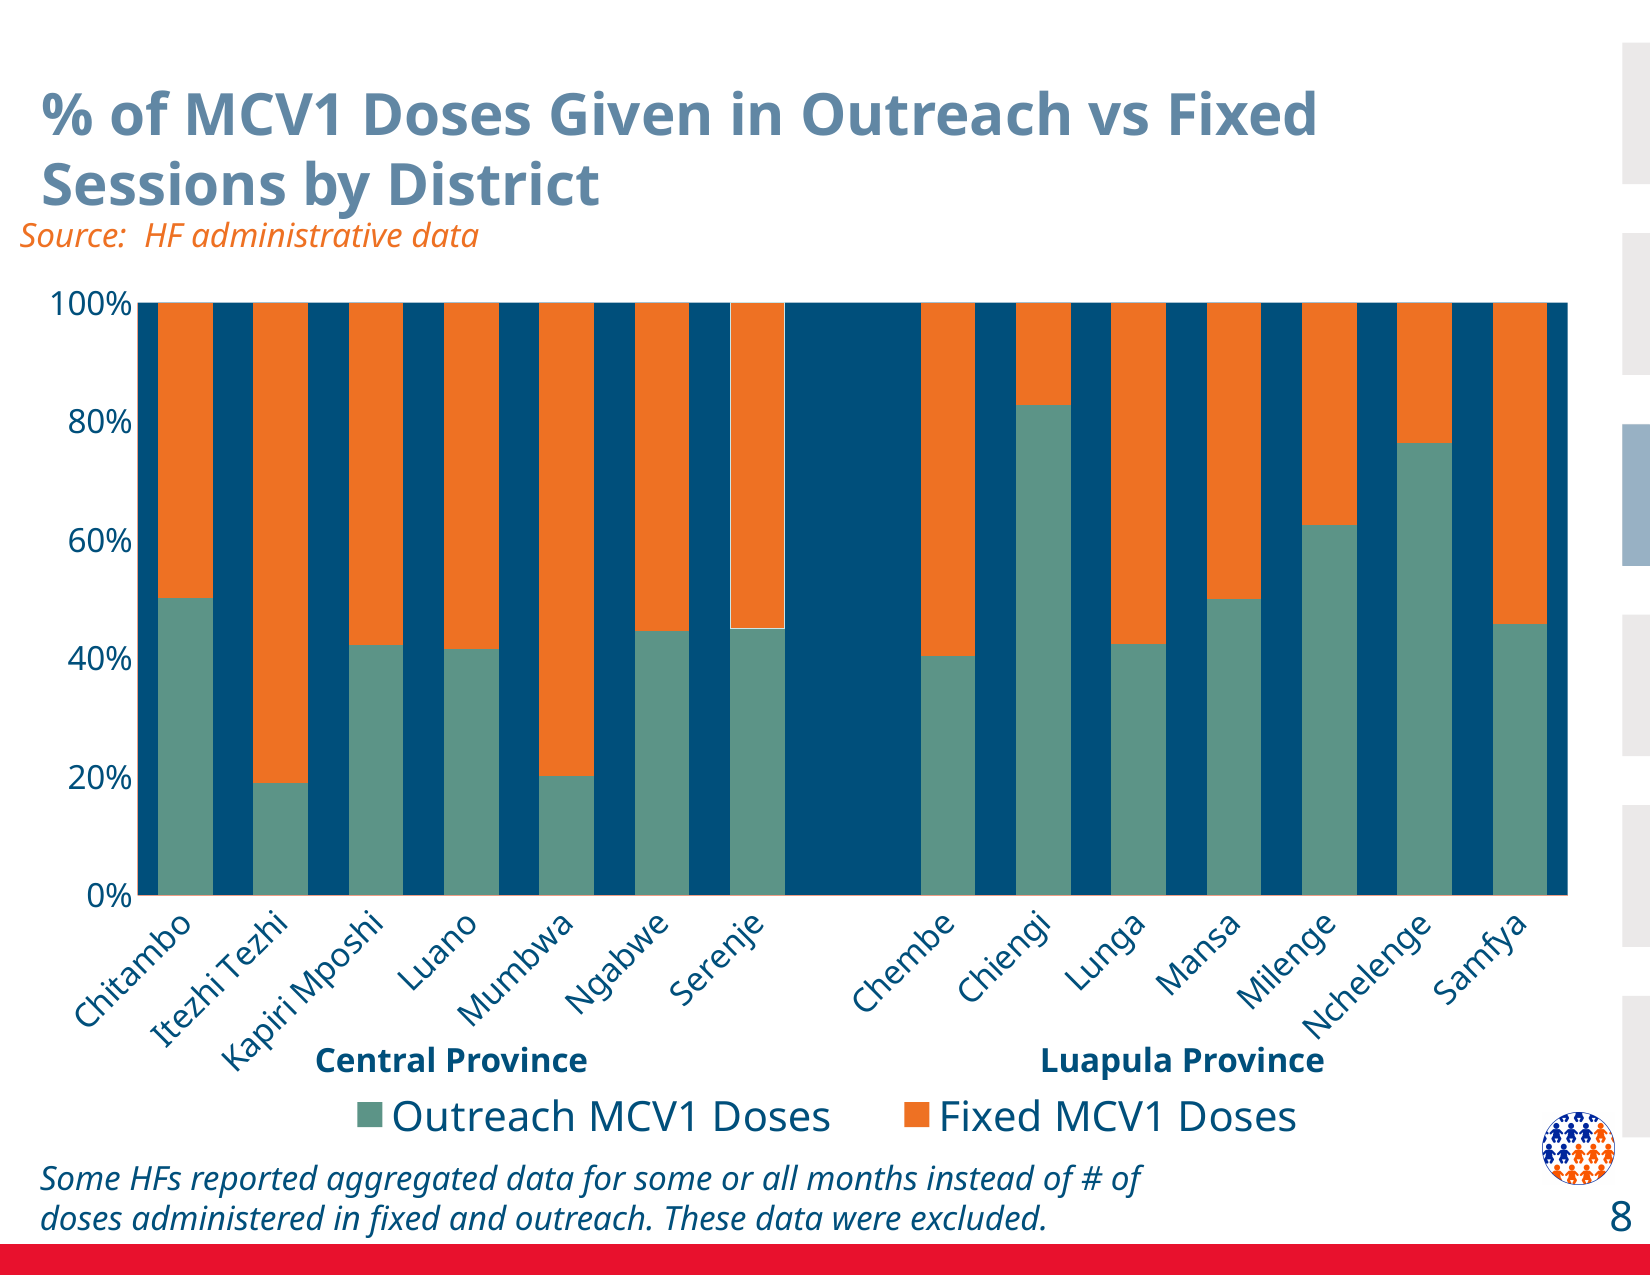

# % of MCV1 Doses Given in Outreach vs Fixed Sessions by District
Source: HF administrative data
### Chart
| Category | Outreach MCV1 Doses | Fixed MCV1 Doses |
|---|---|---|
| Chitambo | 0.50162751033854 | 0.49837248966146 |
| Itezhi Tezhi | 0.188886763383445 | 0.811113236616555 |
| Kapiri Mposhi | 0.422433584584361 | 0.577566415415639 |
| Luano | 0.415097469662407 | 0.584902530337593 |
| Mumbwa | 0.200448134182699 | 0.799551865817301 |
| Ngabwe | 0.445972145363997 | 0.554027854636003 |
| Serenje | 0.450891614622121 | 0.549108385377879 |
| None | None | None |
| Chembe | 0.404485720449578 | 0.595514279550422 |
| Chiengi | 0.826392581365291 | 0.173607418634709 |
| Lunga | 0.423427978112546 | 0.576572021887454 |
| Mansa | 0.49964671264023 | 0.50035328735977 |
| Milenge | 0.62413672510098 | 0.37586327489902 |
| Nchelenge | 0.76321832525149 | 0.23678167474851 |
| Samfya | 0.45853872128309 | 0.54146127871691 |Central Province
Luapula Province
Some HFs reported aggregated data for some or all months instead of # of doses administered in fixed and outreach. These data were excluded.